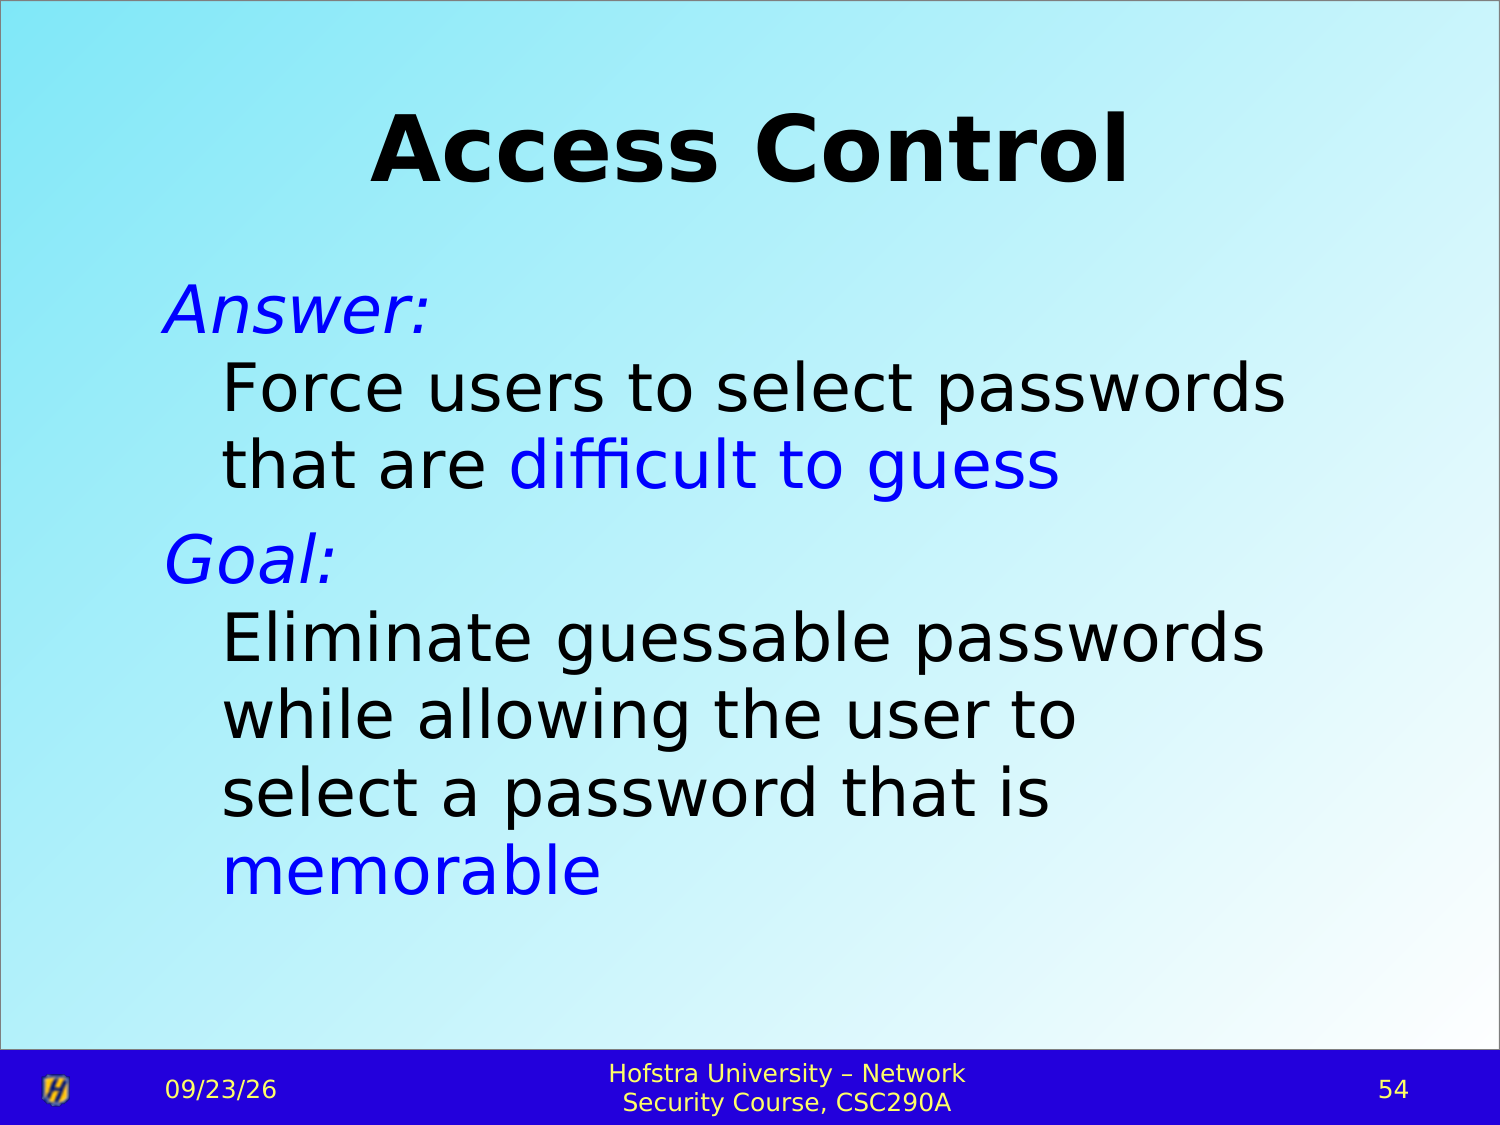

# Access Control
Answer:
Force users to select passwords that are difficult to guess
Goal:
Eliminate guessable passwords while allowing the user to select a password that is memorable
54